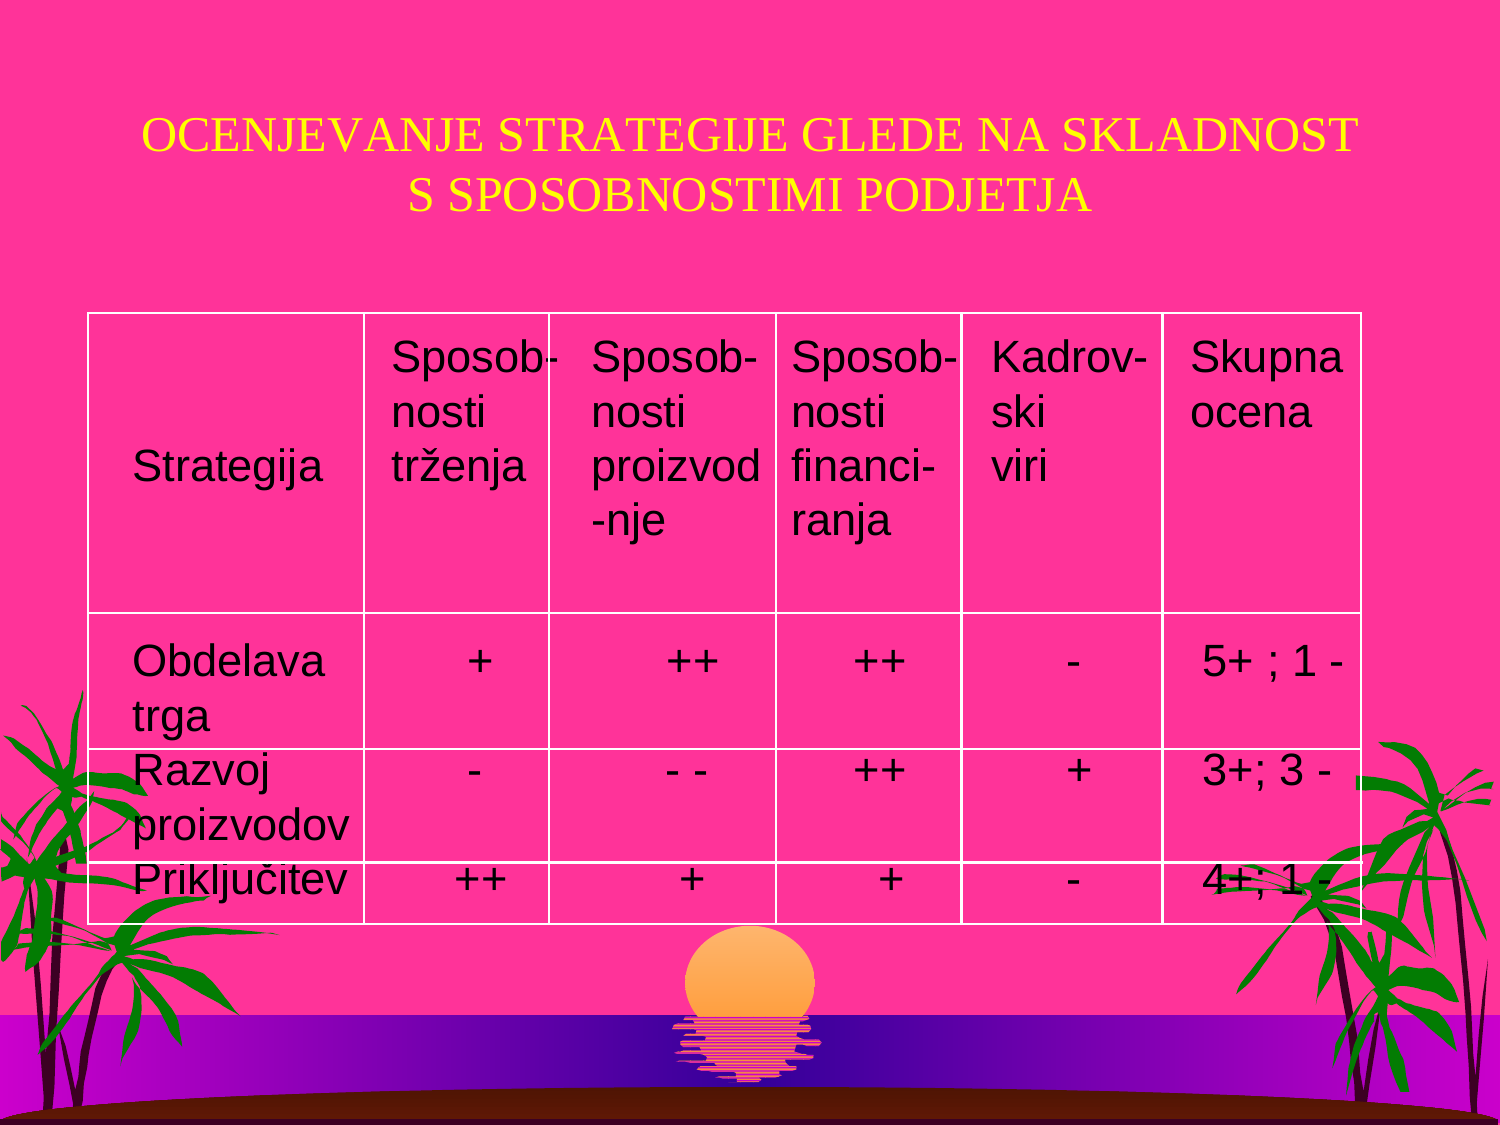

# OCENJEVANJE STRATEGIJE GLEDE NA SKLADNOST S SPOSOBNOSTIMI PODJETJA